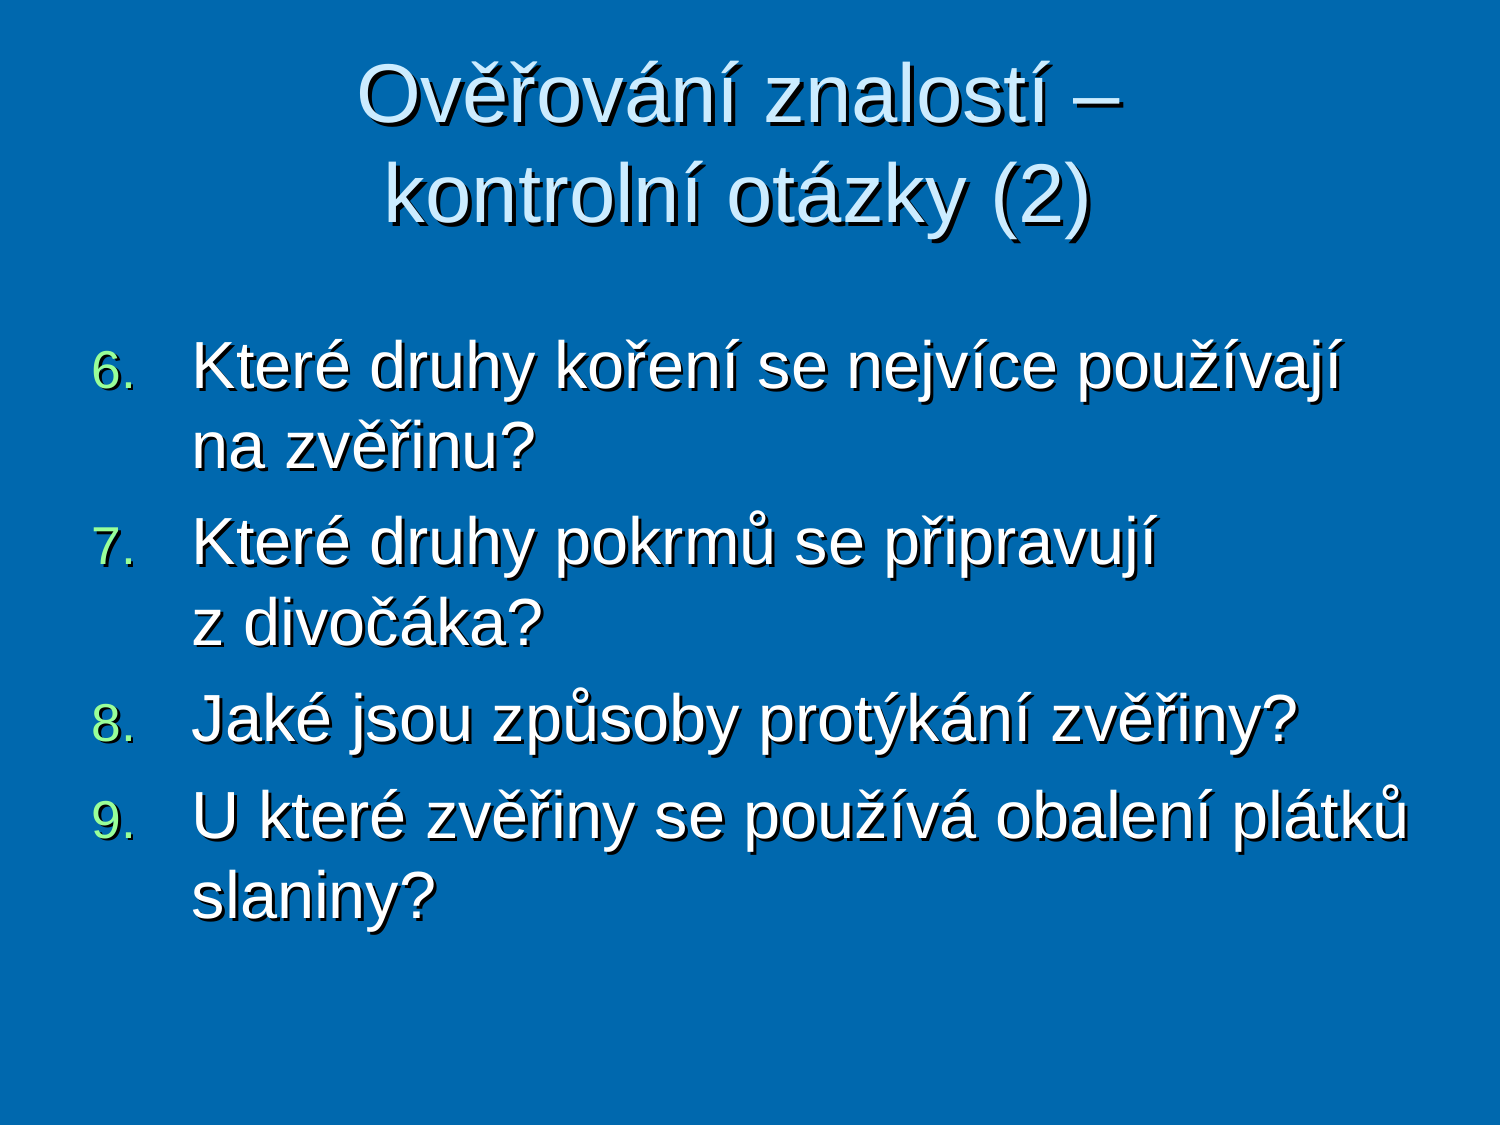

# Ověřování znalostí – kontrolní otázky (2)
Které druhy koření se nejvíce používají na zvěřinu?
Které druhy pokrmů se připravují z divočáka?
Jaké jsou způsoby protýkání zvěřiny?
U které zvěřiny se používá obalení plátků slaniny?